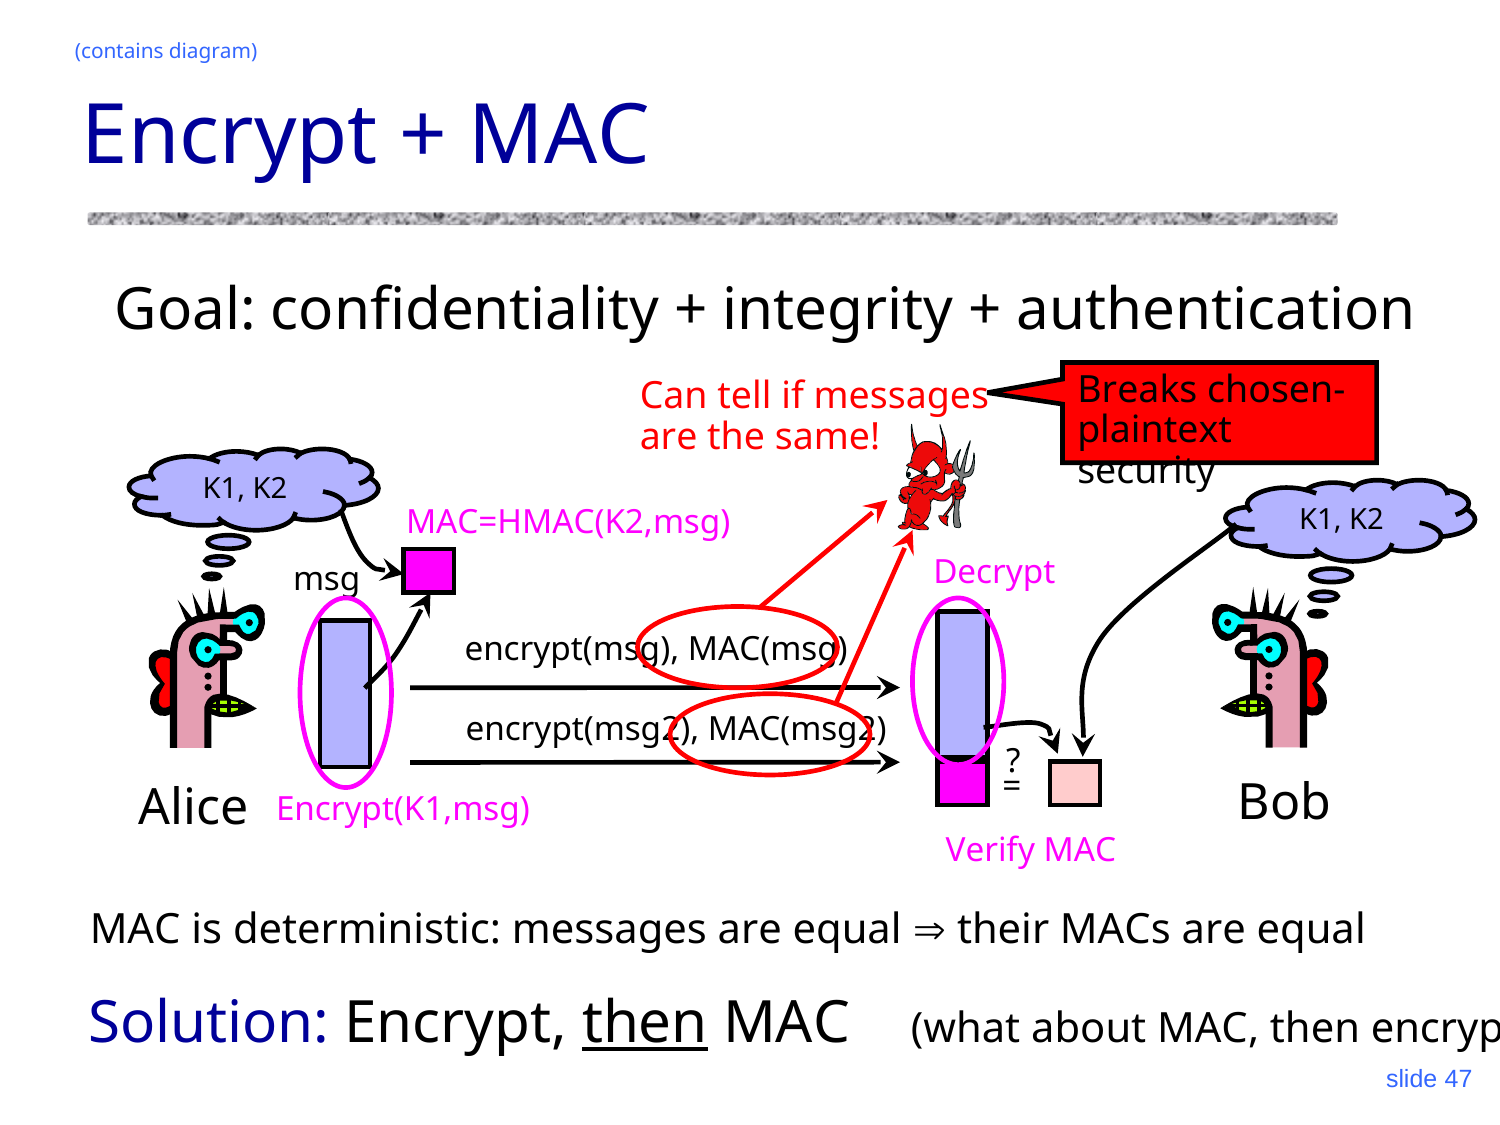

(contains diagram)
# Encrypt + MAC
Goal: confidentiality + integrity + authentication
Breaks chosen-plaintext security
Can tell if messages
are the same!
K1, K2
K1, K2
MAC=HMAC(K2,msg)
msg
Decrypt
encrypt(msg), MAC(msg)
encrypt(msg2), MAC(msg2)
?
=
Bob
Alice
Encrypt(K1,msg)
Verify MAC
MAC is deterministic: messages are equal  their MACs are equal
Solution: Encrypt, then MAC (what about MAC, then encrypt?)
slide